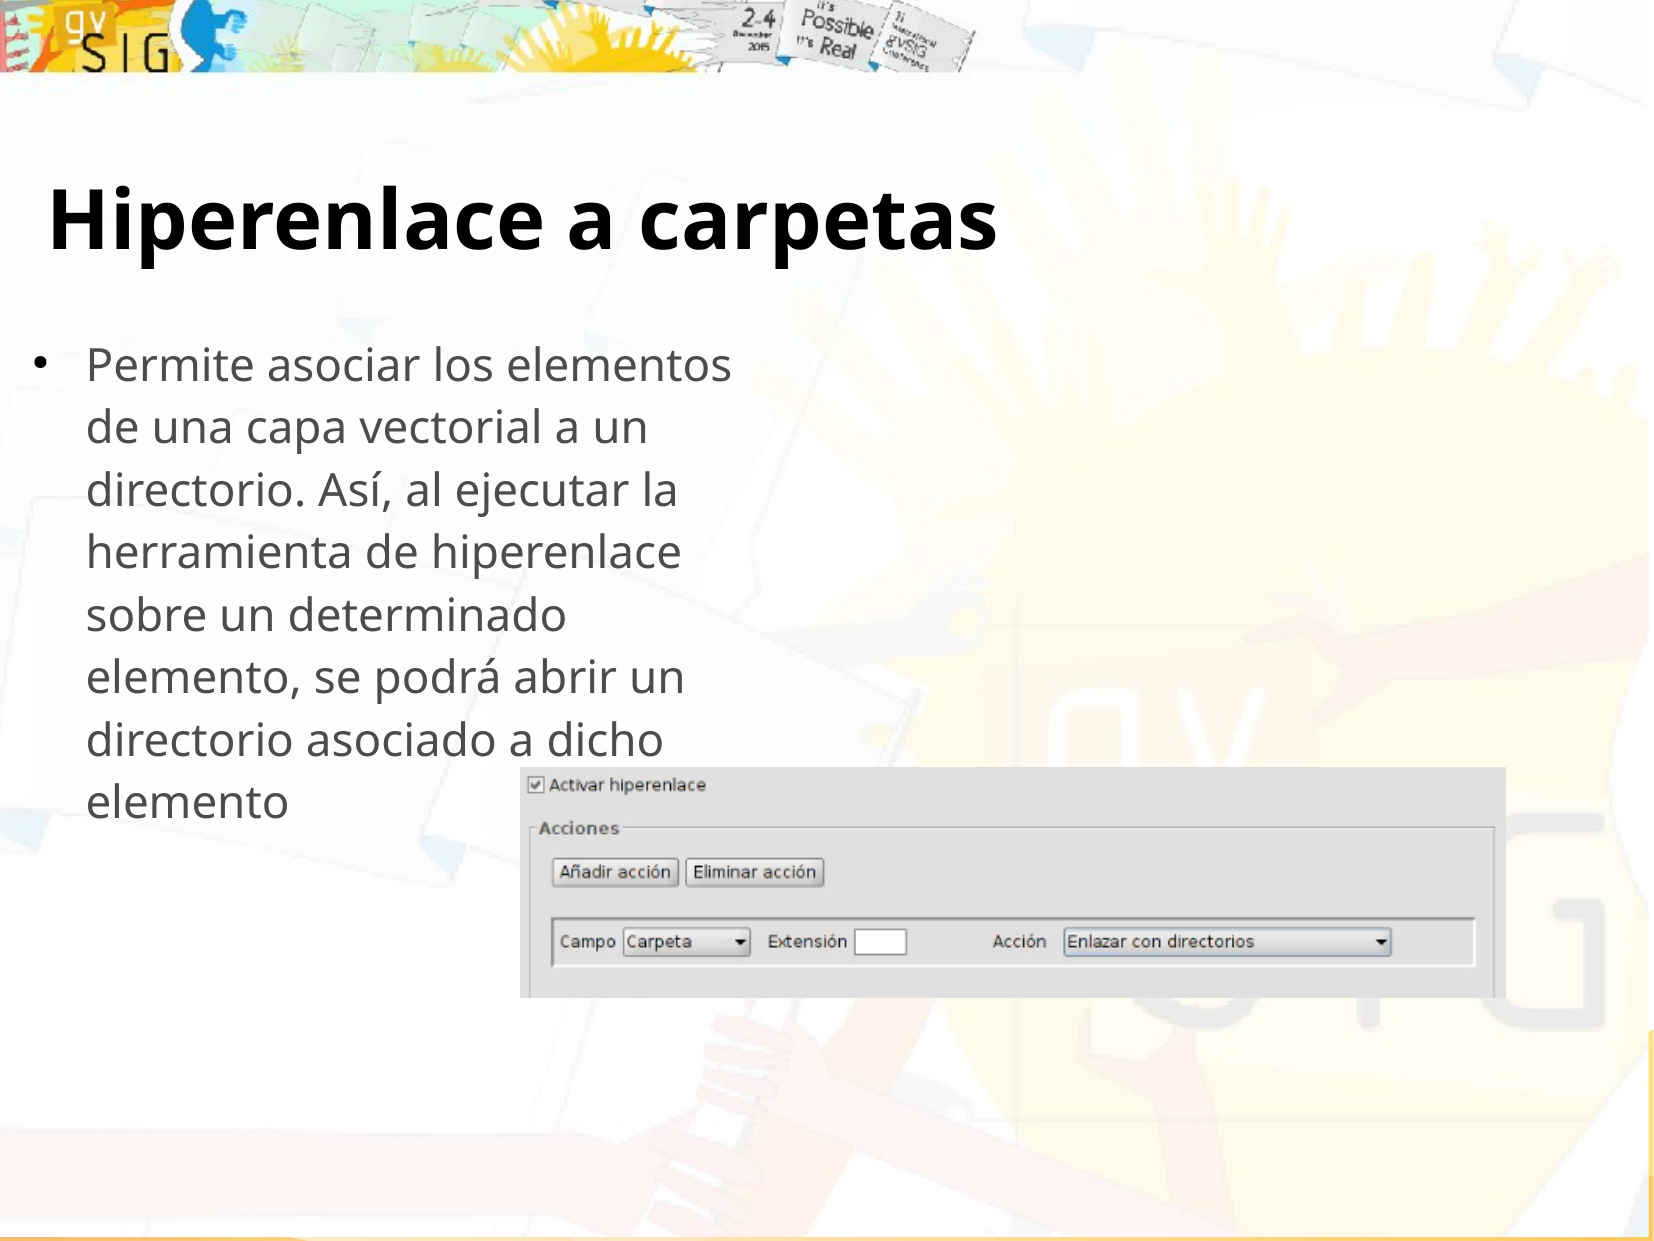

# Hiperenlace a carpetas
Permite asociar los elementos de una capa vectorial a un directorio. Así, al ejecutar la herramienta de hiperenlace sobre un determinado elemento, se podrá abrir un directorio asociado a dicho elemento